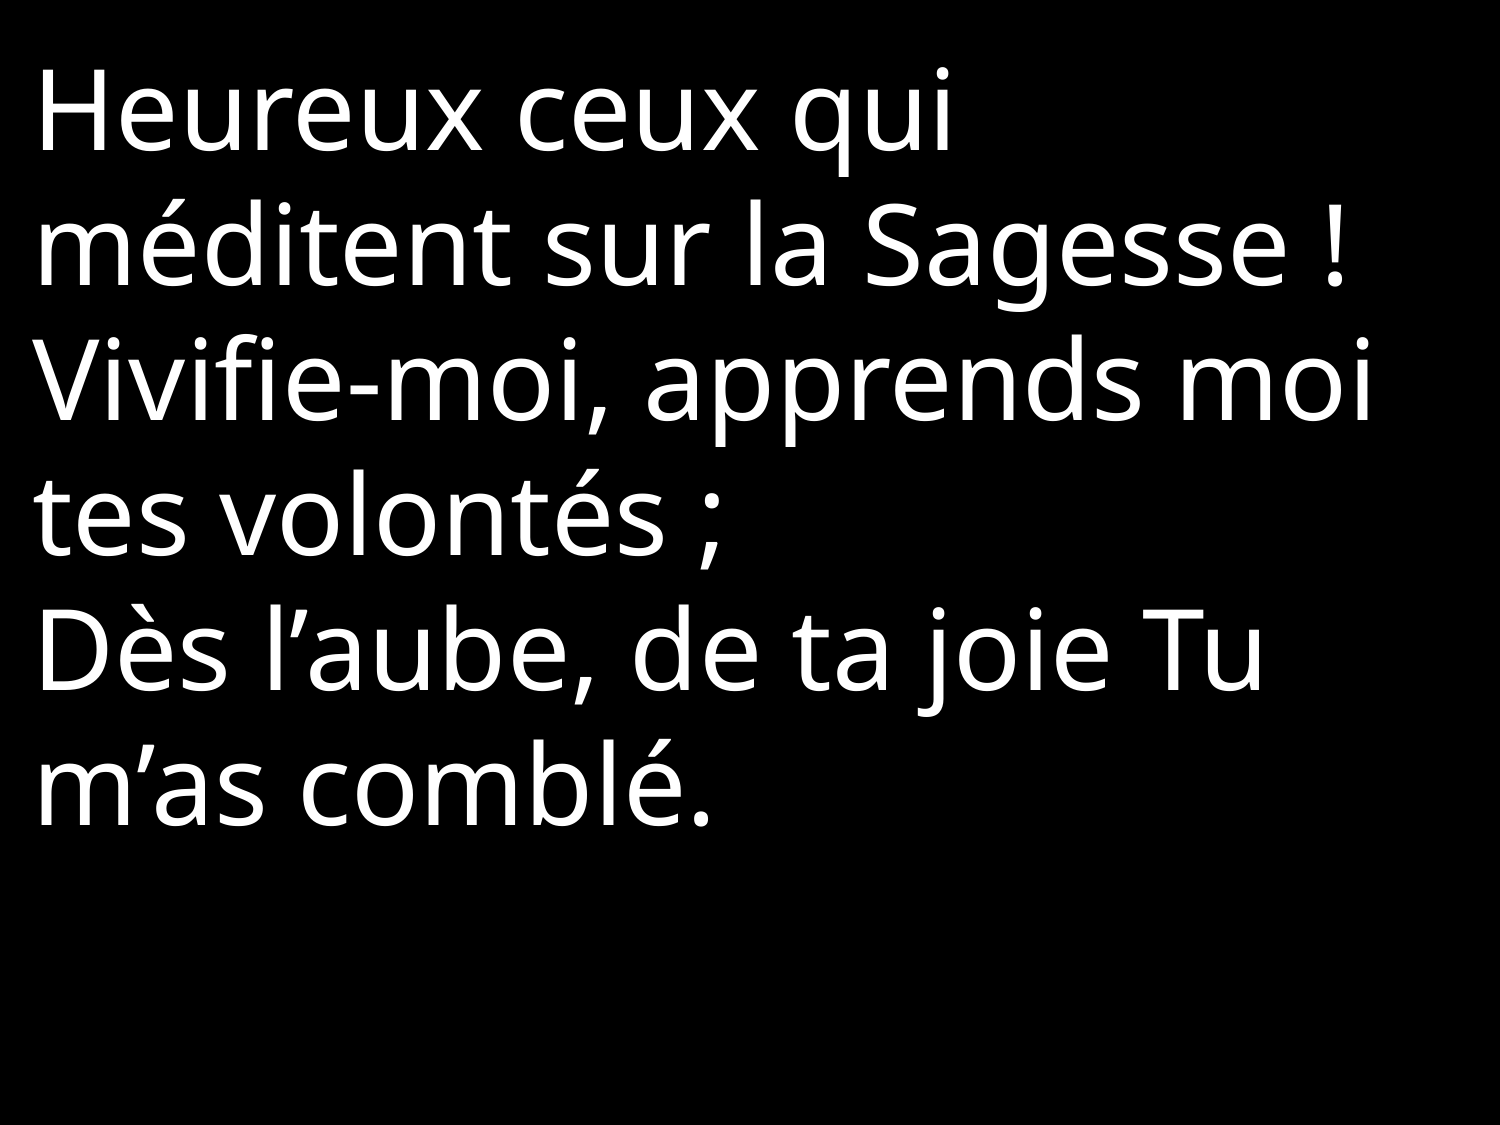

Heureux ceux qui méditent sur la Sagesse !
Vivifie-moi, apprends moi tes volontés ;
Dès l’aube, de ta joie Tu m’as comblé.
#